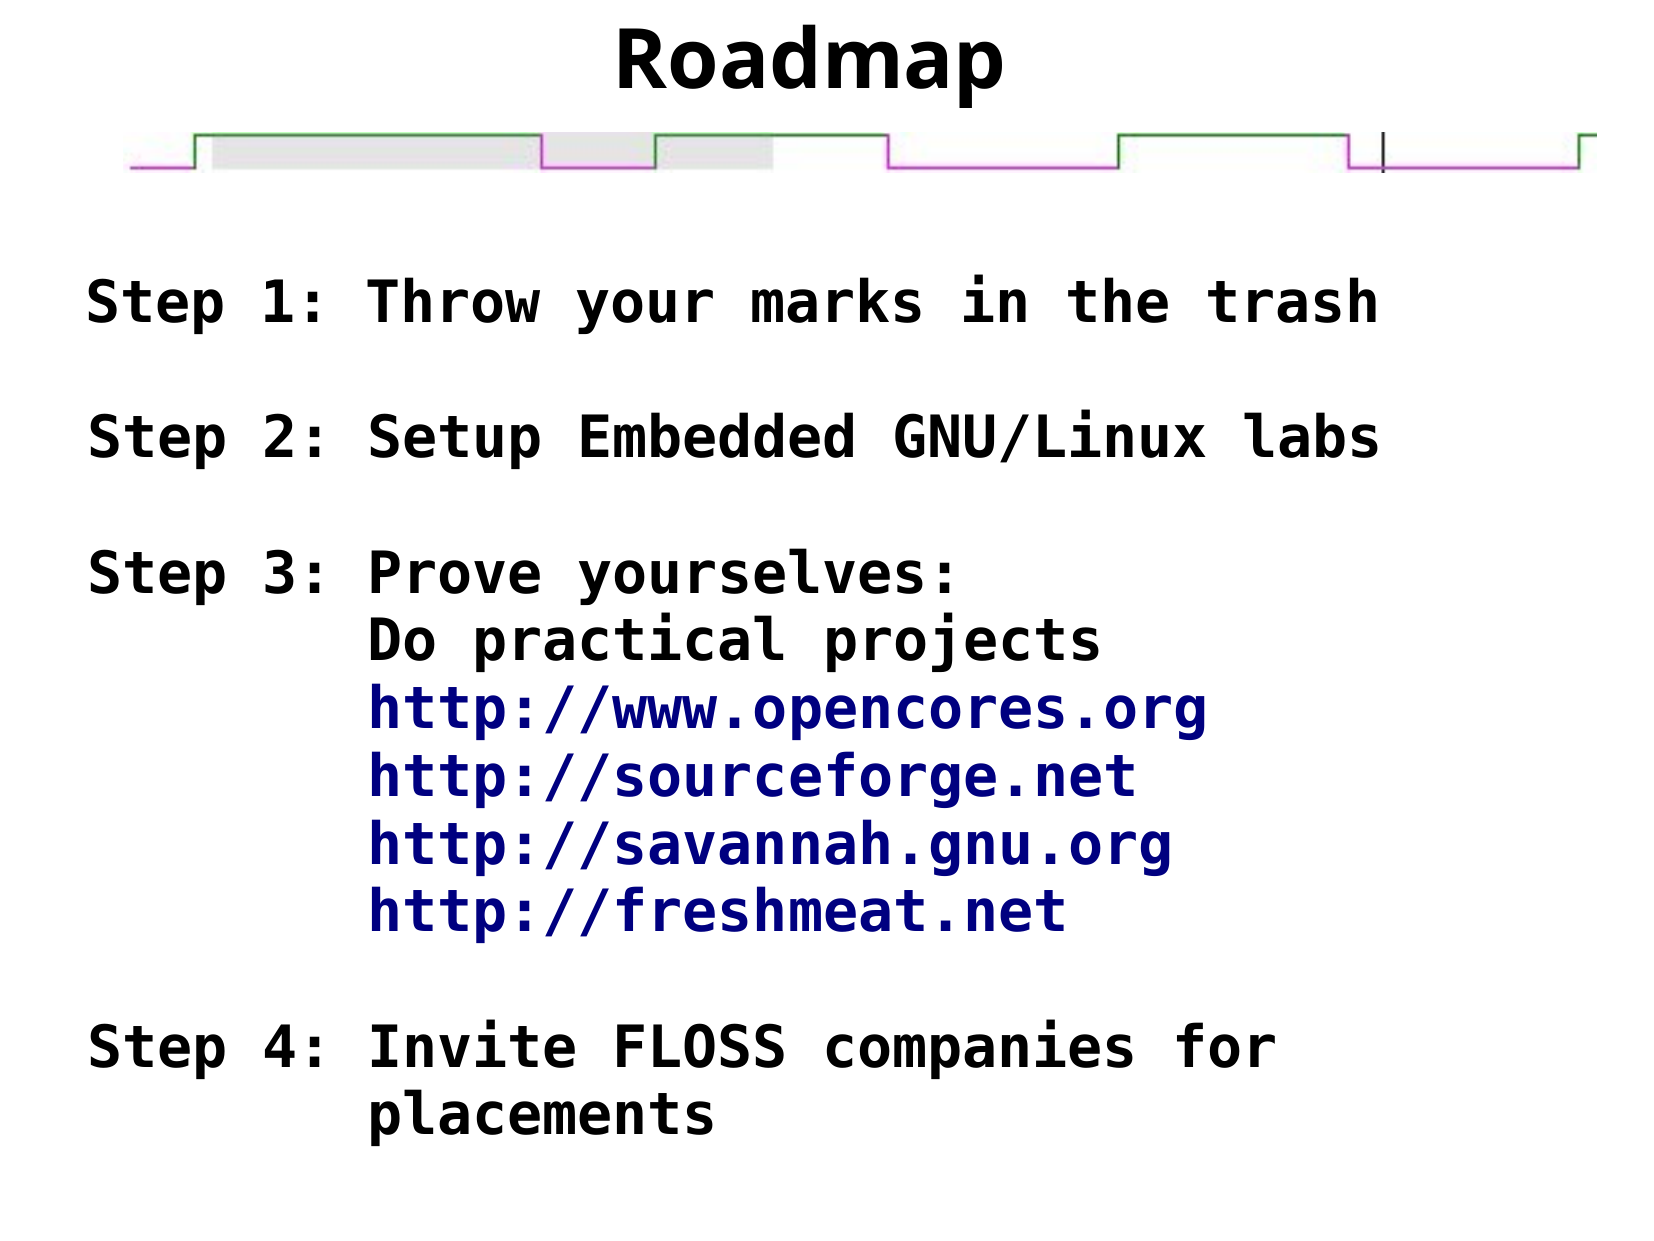

Roadmap
 Step 1: Throw your marks in the trash
 Step 2: Setup Embedded GNU/Linux labs
 Step 3: Prove yourselves:
 Do practical projects
 http://www.opencores.org
 http://sourceforge.net
 http://savannah.gnu.org
 http://freshmeat.net
 Step 4: Invite FLOSS companies for
 placements